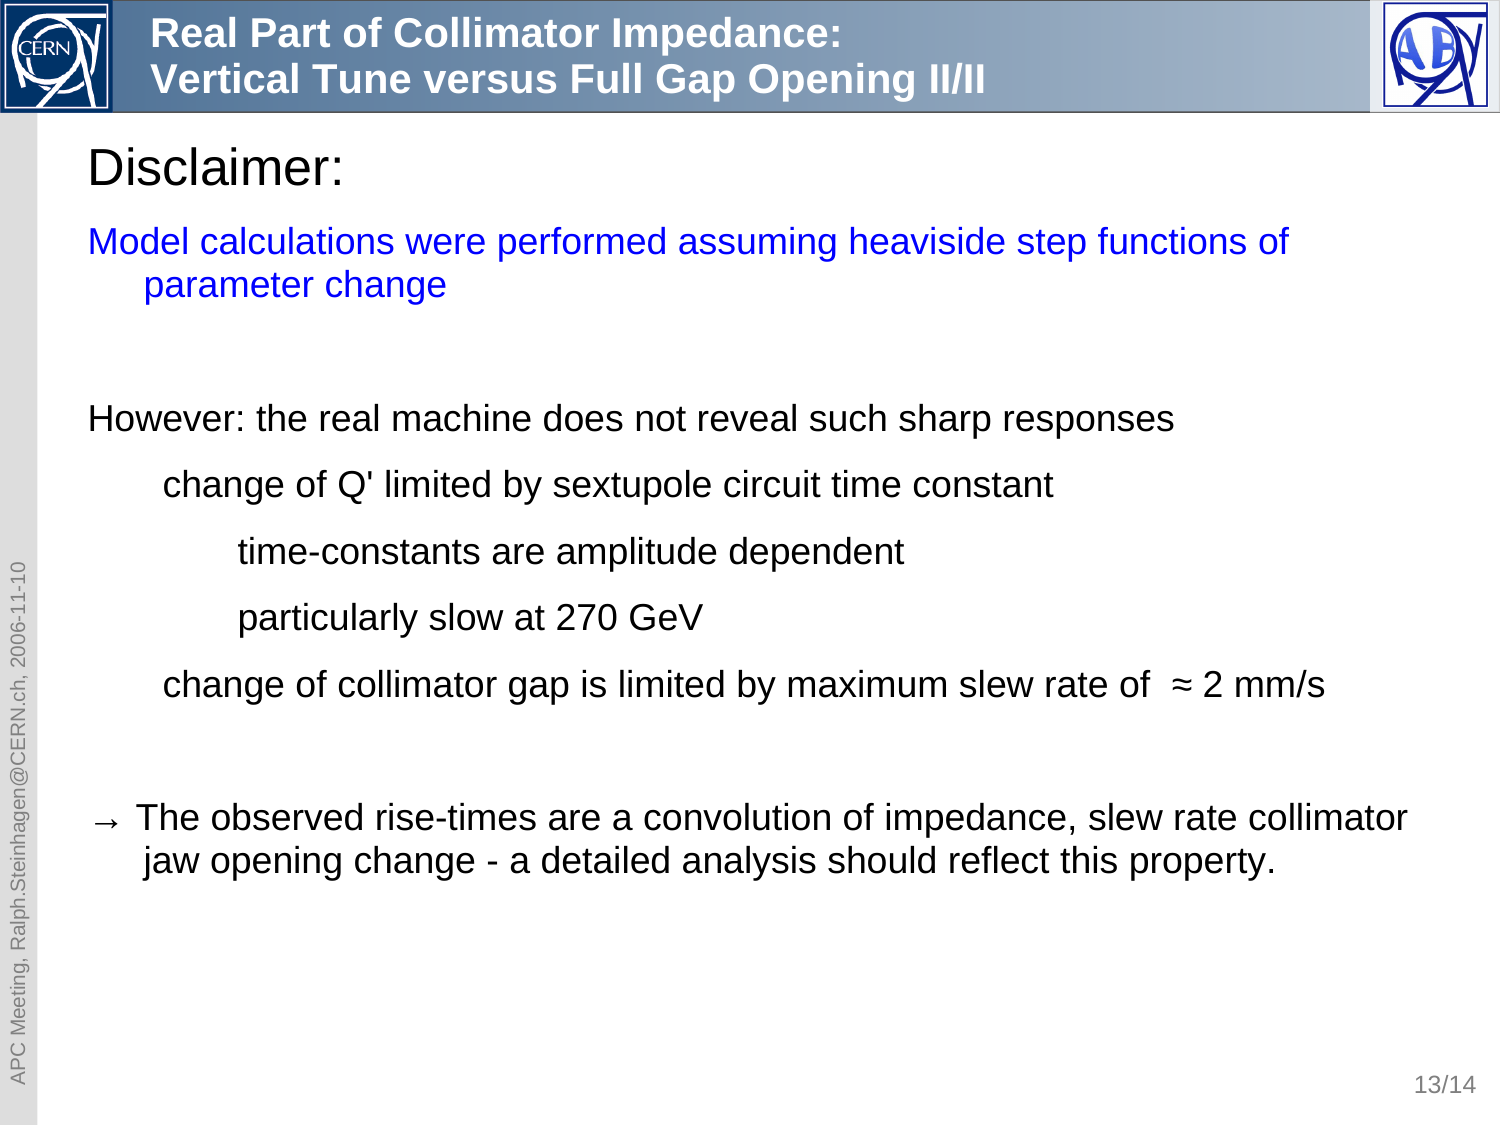

# Real Part of Collimator Impedance: Vertical Tune versus Full Gap Opening II/II
Disclaimer:
Model calculations were performed assuming heaviside step functions of parameter change
However: the real machine does not reveal such sharp responses
change of Q' limited by sextupole circuit time constant
time-constants are amplitude dependent
particularly slow at 270 GeV
change of collimator gap is limited by maximum slew rate of ≈ 2 mm/s
→ The observed rise-times are a convolution of impedance, slew rate collimator jaw opening change - a detailed analysis should reflect this property.